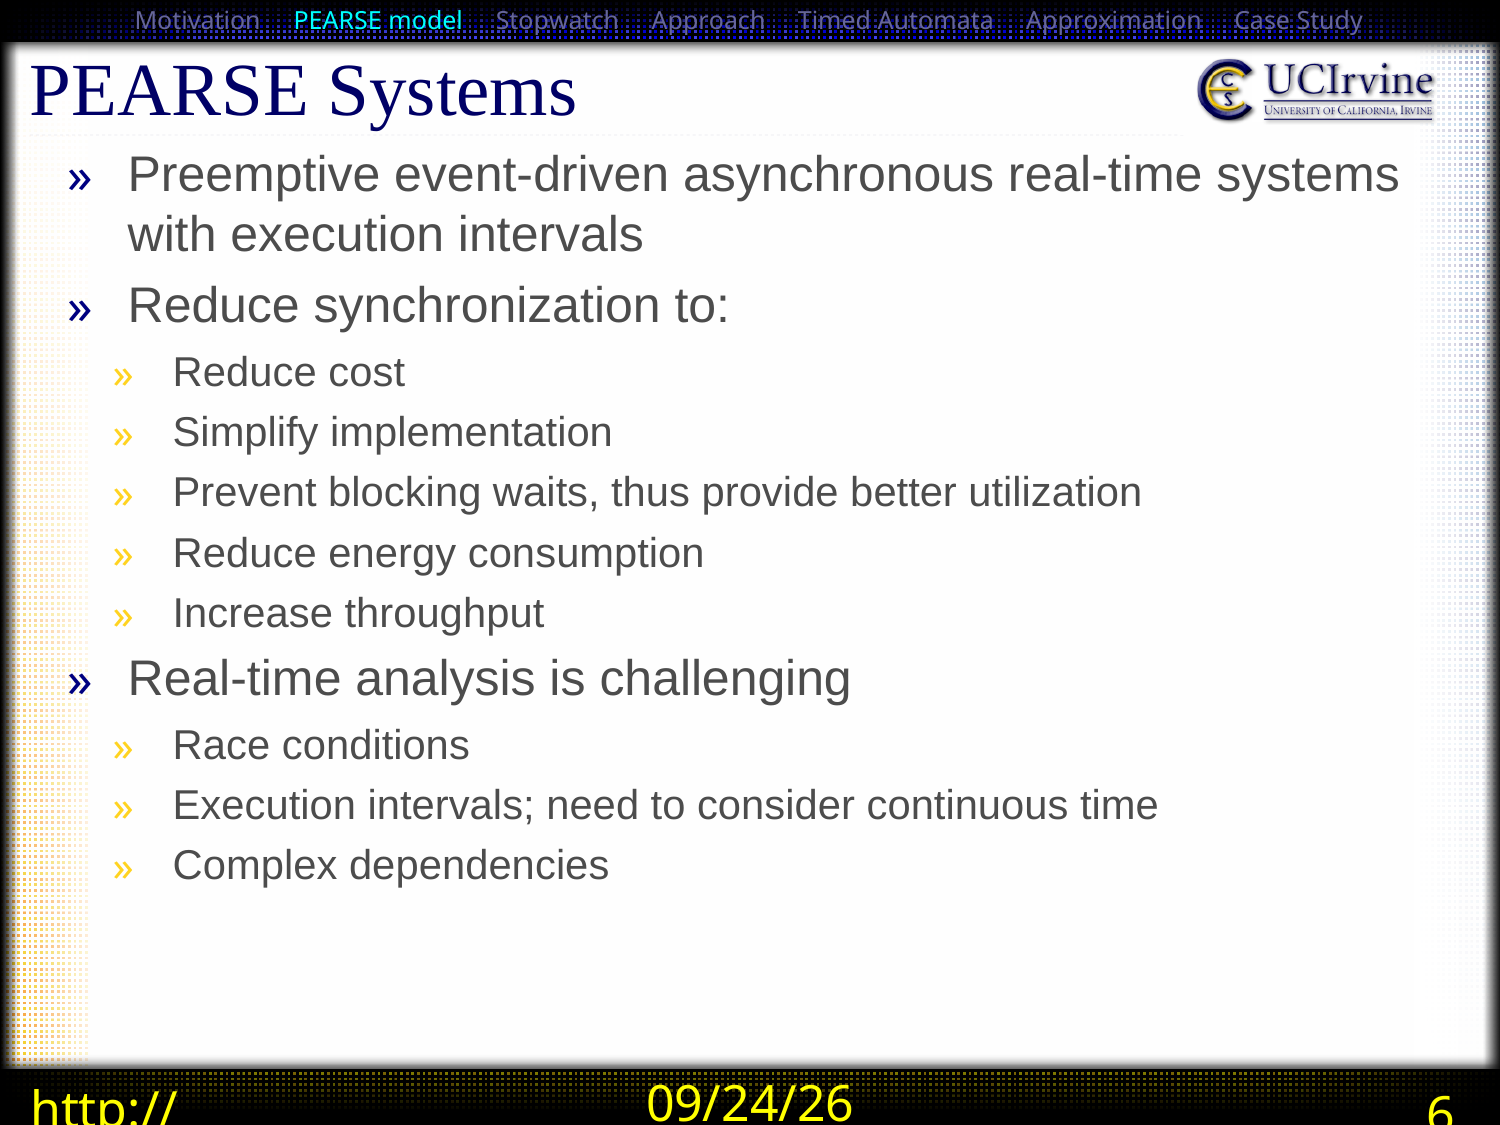

Motivation PEARSE model Stopwatch Approach Timed Automata Approximation Case Study
# PEARSE Systems
Preemptive event-driven asynchronous real-time systems with execution intervals
Reduce synchronization to:
Reduce cost
Simplify implementation
Prevent blocking waits, thus provide better utilization
Reduce energy consumption
Increase throughput
Real-time analysis is challenging
Race conditions
Execution intervals; need to consider continuous time
Complex dependencies
6